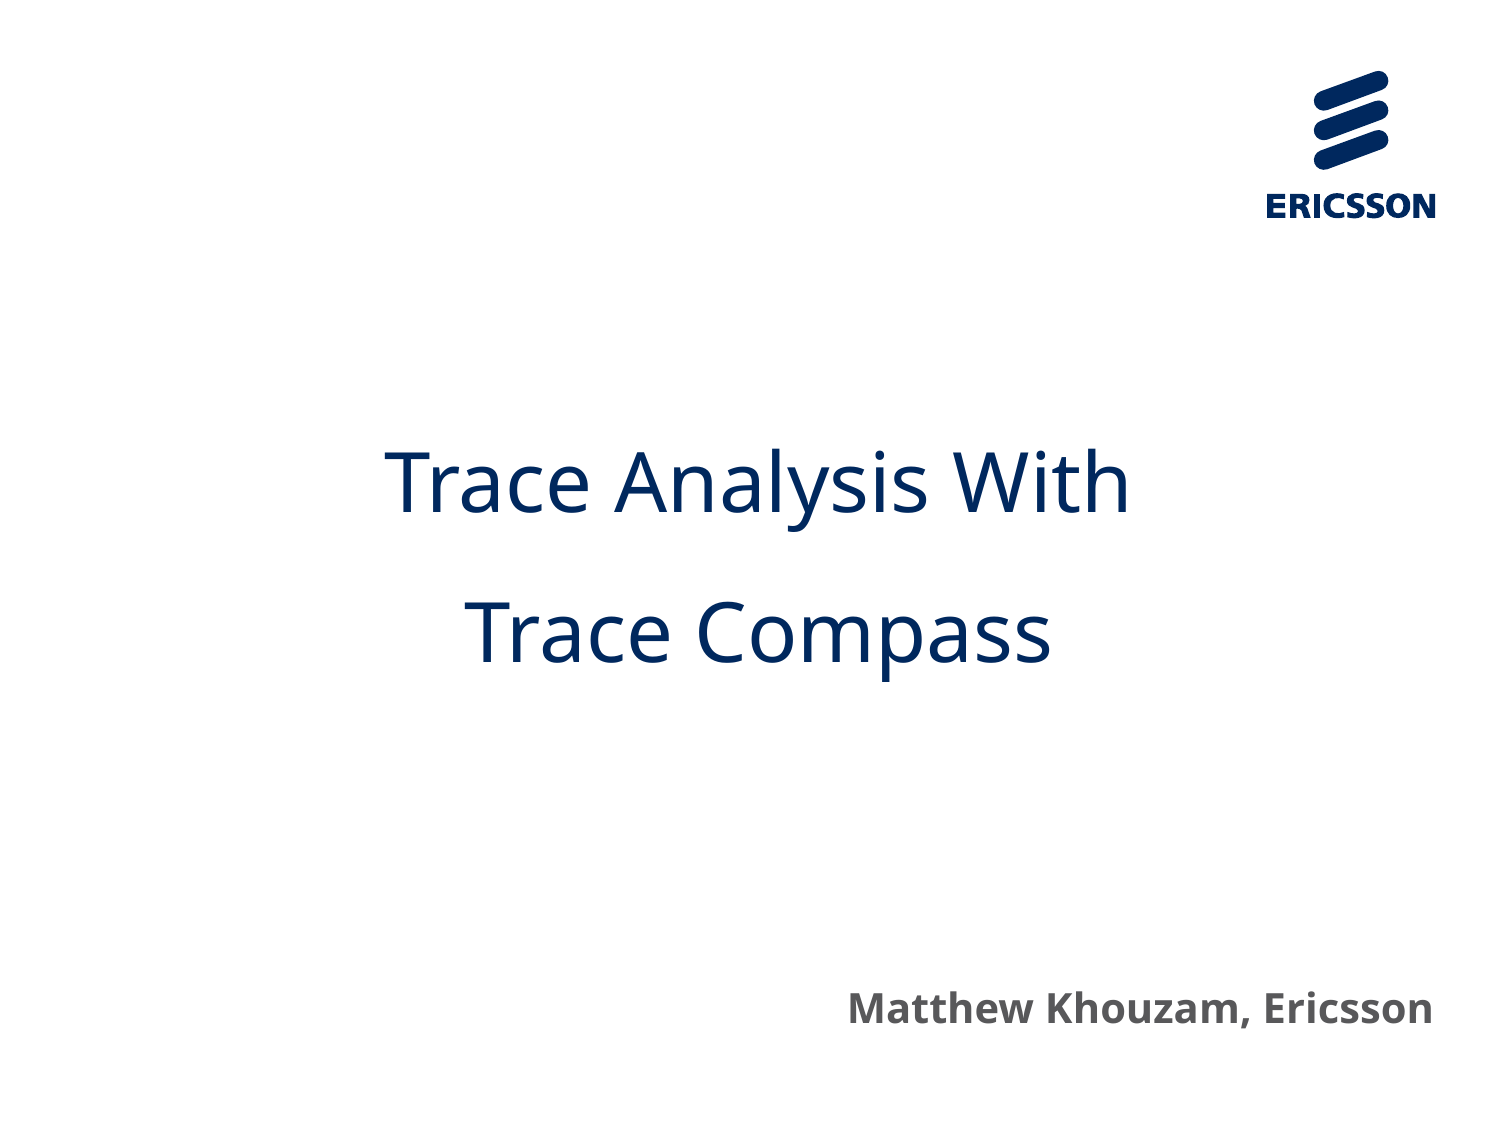

# Trace Analysis With Trace Compass
Matthew Khouzam, Ericsson